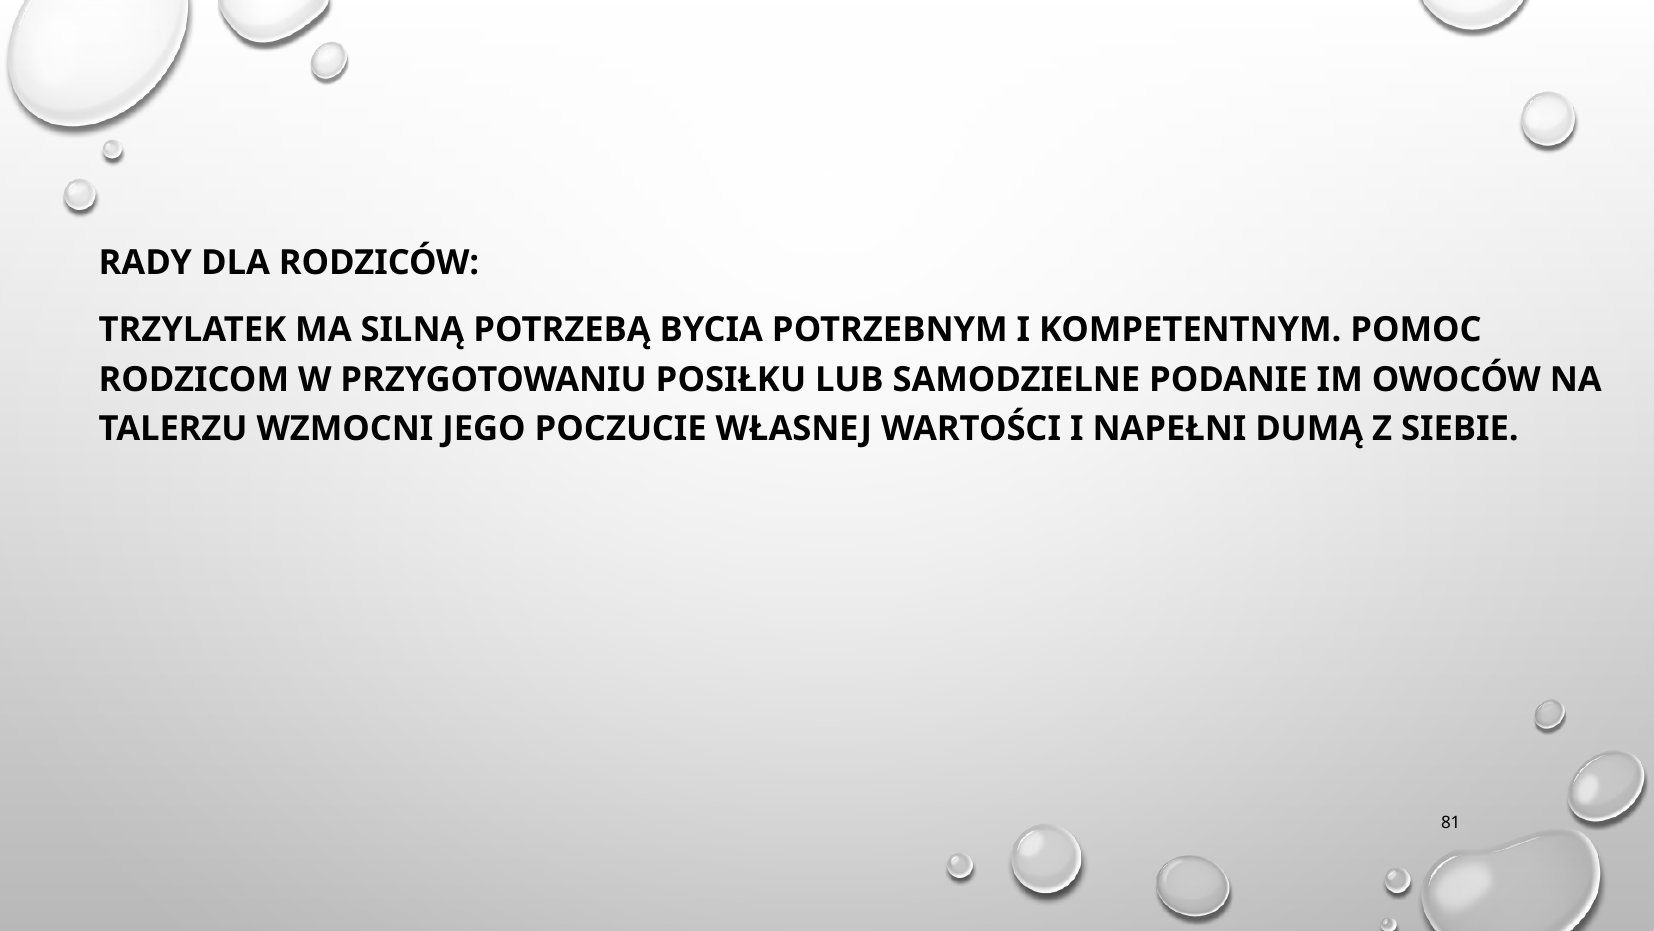

# Rady dla rodziców:
Trzylatek ma silną potrzebą bycia potrzebnym i kompetentnym. Pomoc rodzicom w przygotowaniu posiłku lub samodzielne podanie im owoców na talerzu wzmocni jego poczucie własnej wartości i napełni dumą z siebie.